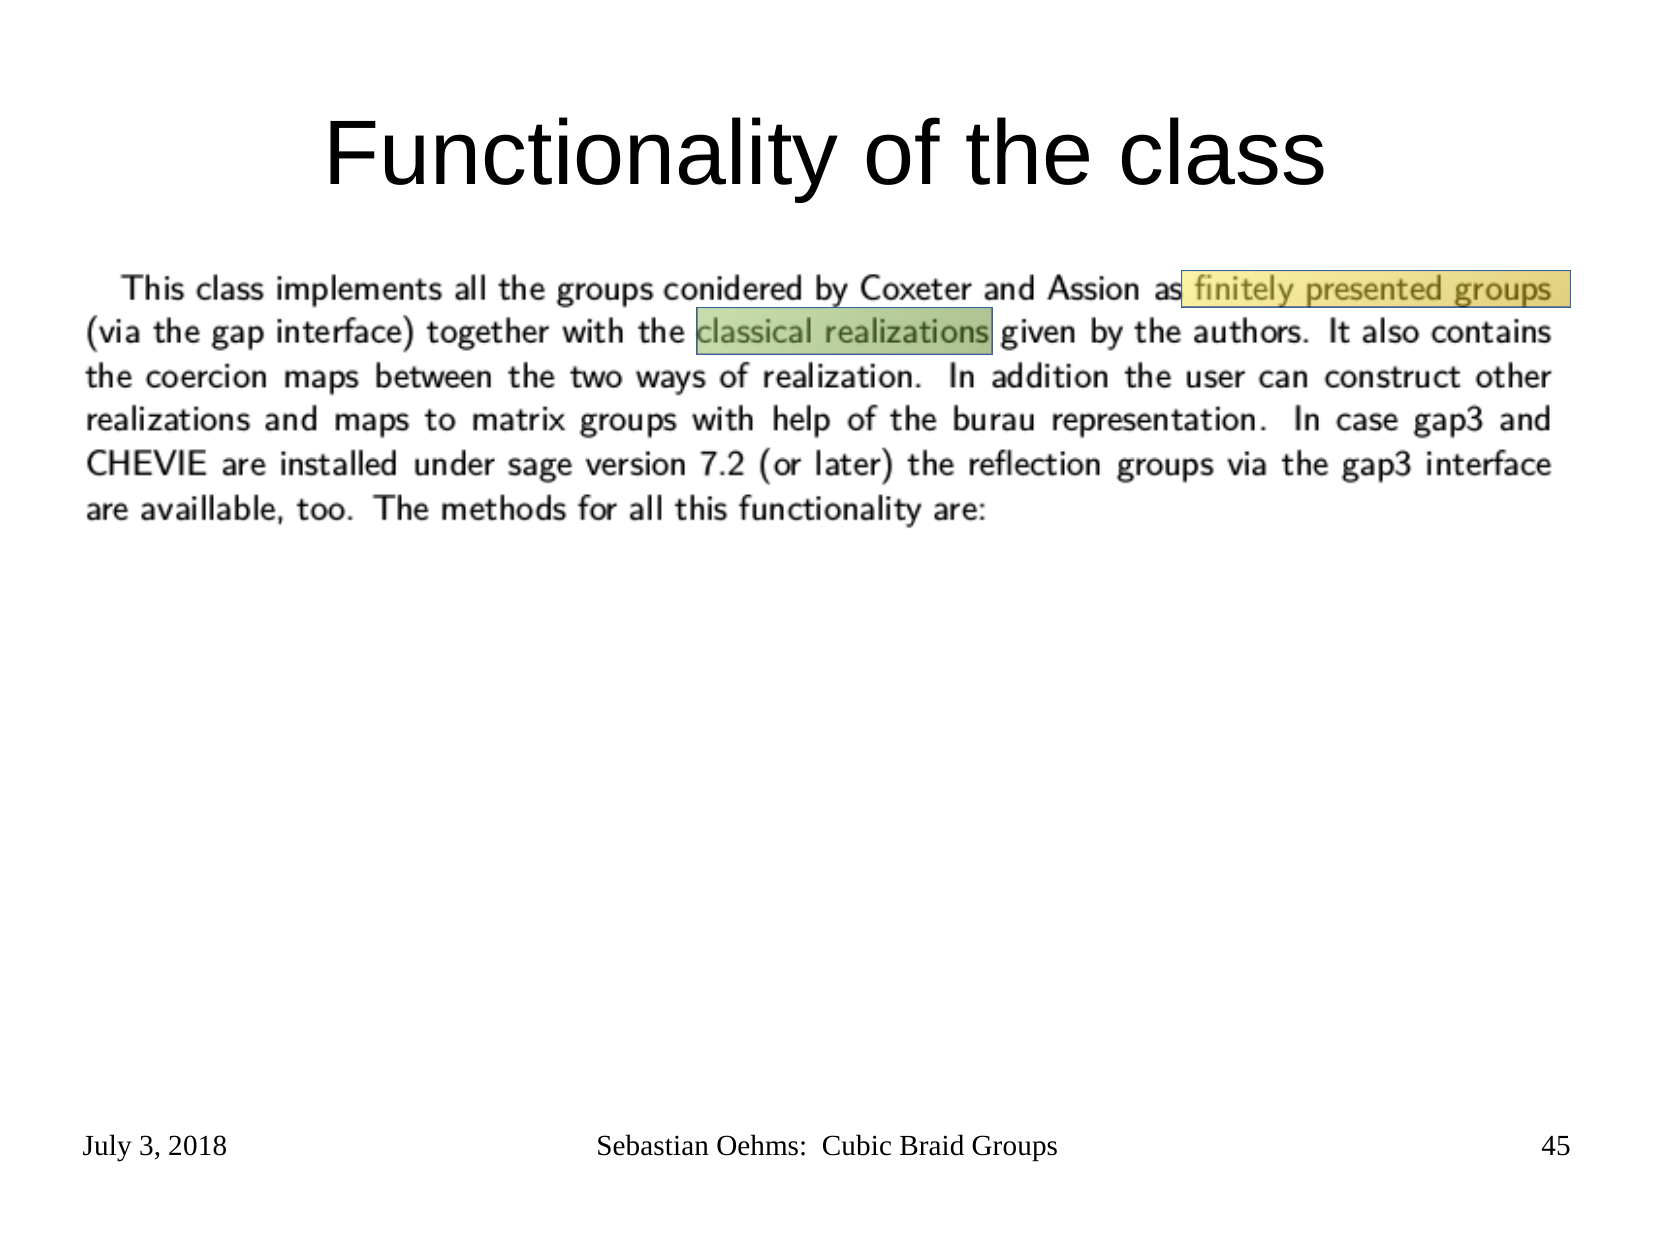

# Functionality of the class
July 3, 2018
Sebastian Oehms: Cubic Braid Groups
45